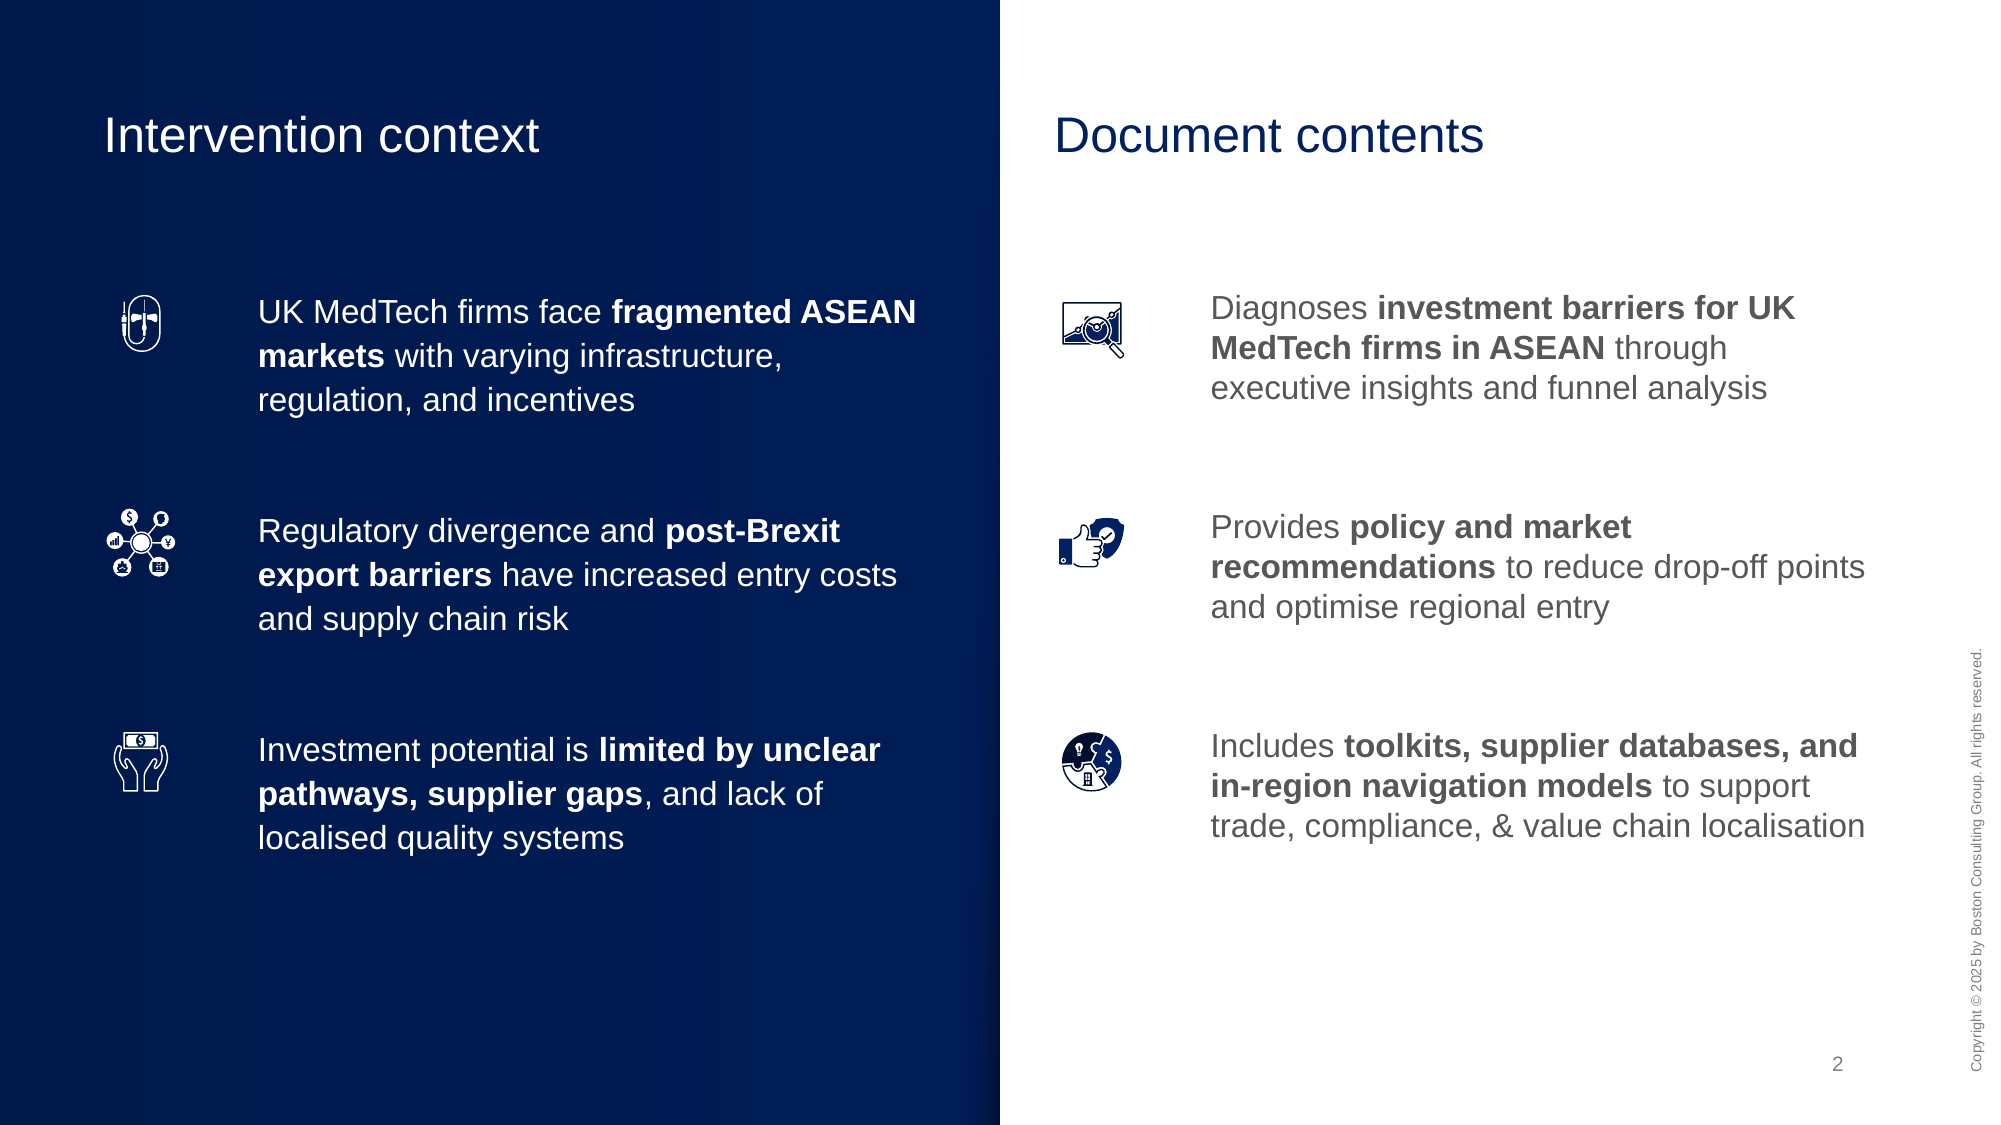

Intervention context
Document contents
UK MedTech firms face fragmented ASEAN markets with varying infrastructure, regulation, and incentives
Diagnoses investment barriers for UK MedTech firms in ASEAN through executive insights and funnel analysis
Regulatory divergence and post-Brexit export barriers have increased entry costs and supply chain risk
Provides policy and market recommendations to reduce drop-off points and optimise regional entry
Investment potential is limited by unclear pathways, supplier gaps, and lack of localised quality systems
Includes toolkits, supplier databases, and in-region navigation models to support trade, compliance, & value chain localisation